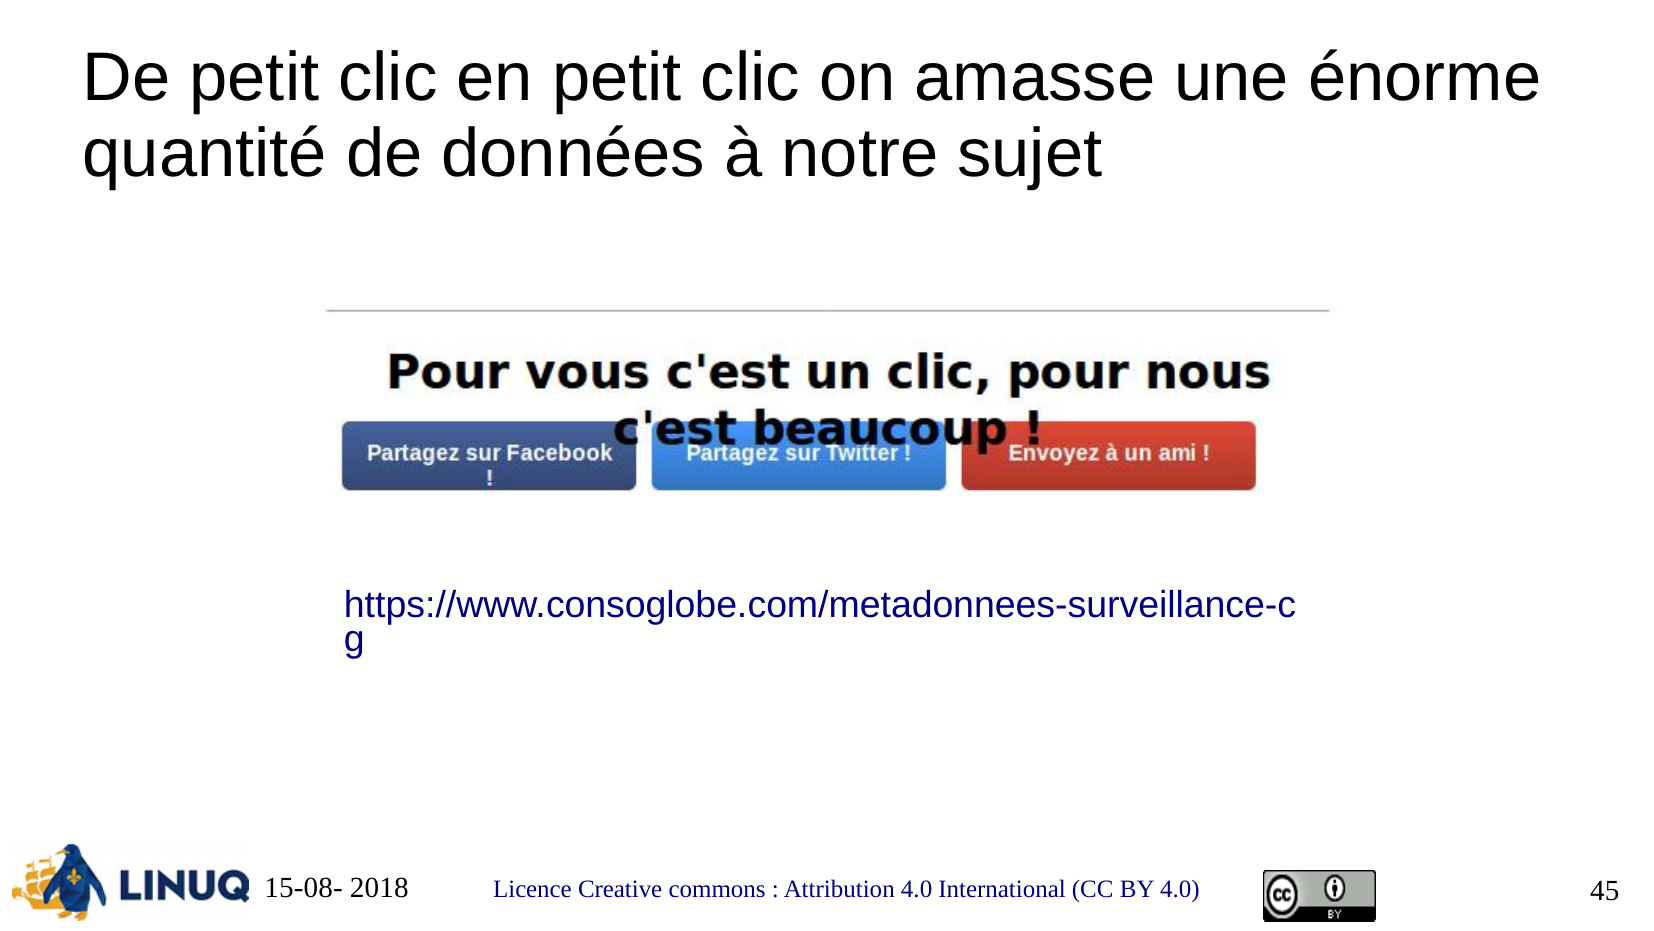

# De petit clic en petit clic on amasse une énorme quantité de données à notre sujet
https://www.consoglobe.com/metadonnees-surveillance-cg
15-08- 2018
45